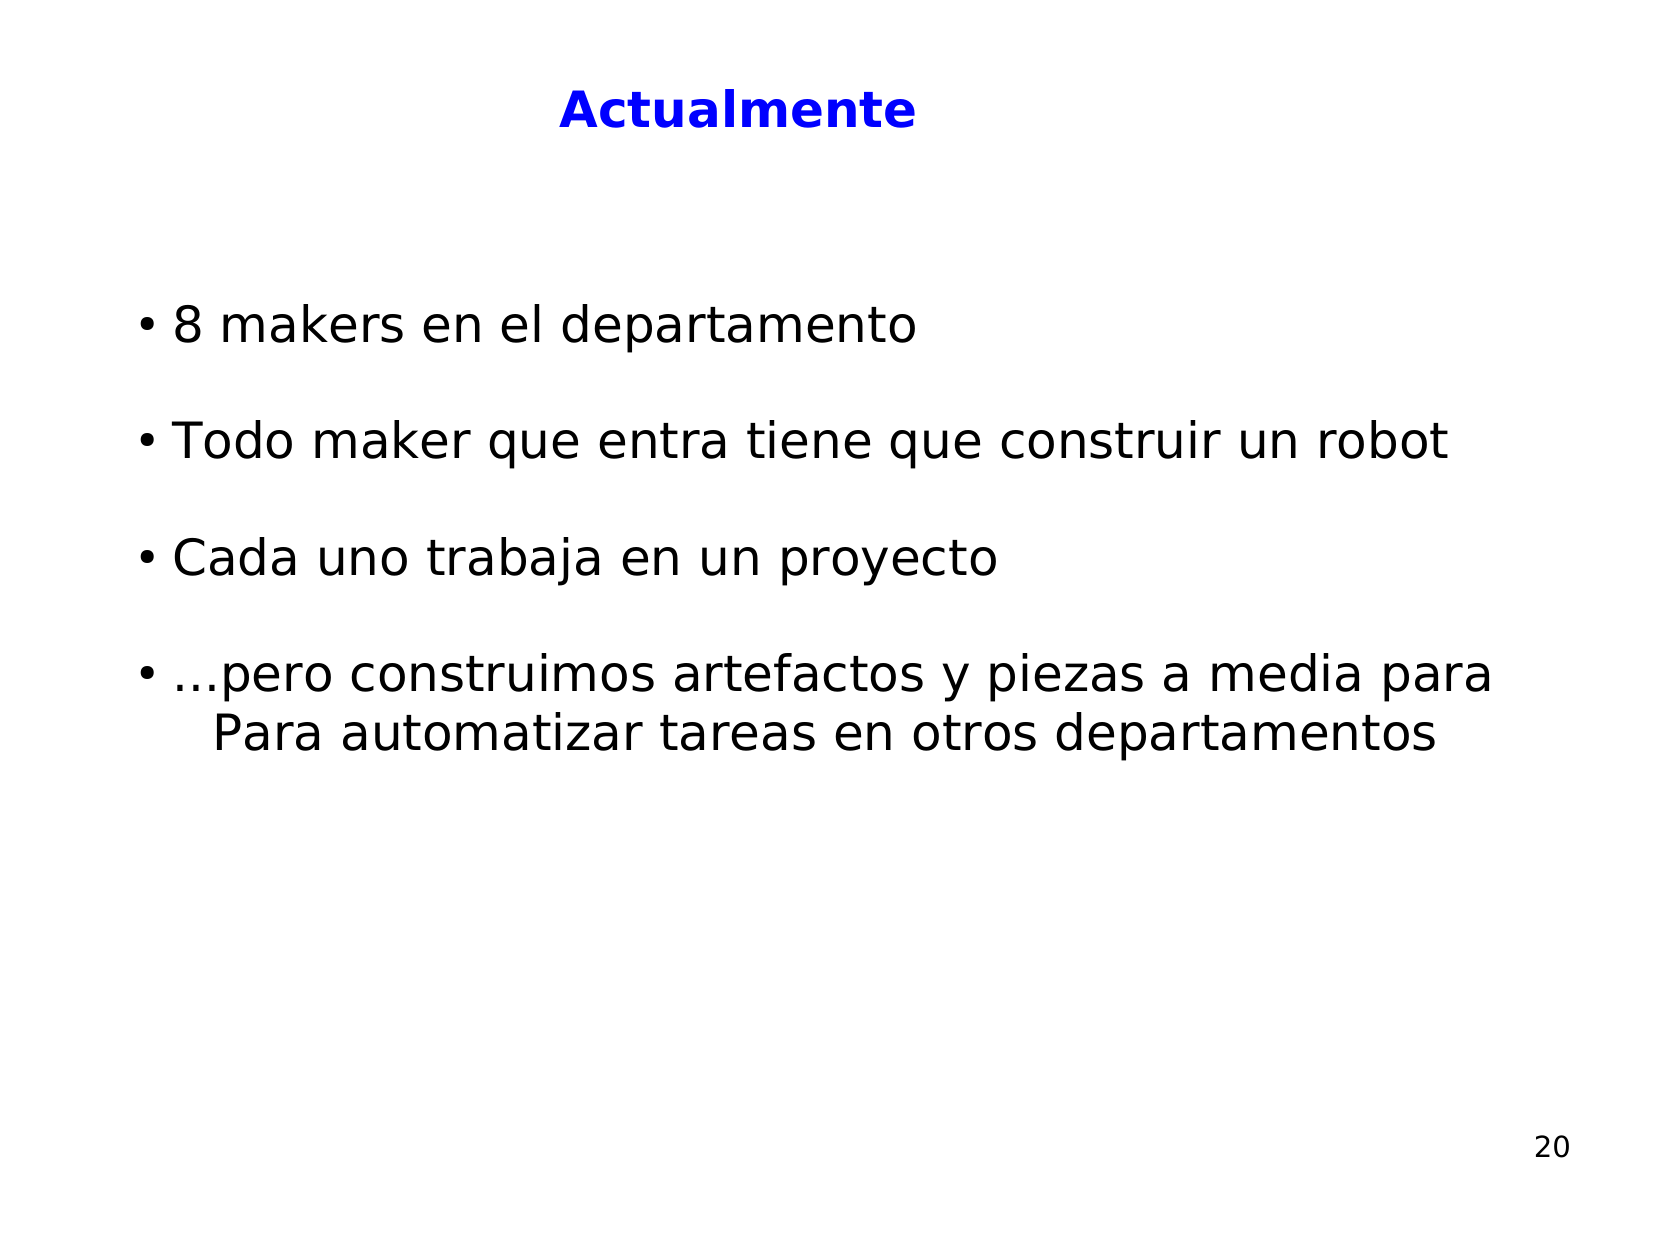

Actualmente
 8 makers en el departamento
 Todo maker que entra tiene que construir un robot
 Cada uno trabaja en un proyecto
 ...pero construimos artefactos y piezas a media para
	Para automatizar tareas en otros departamentos
20